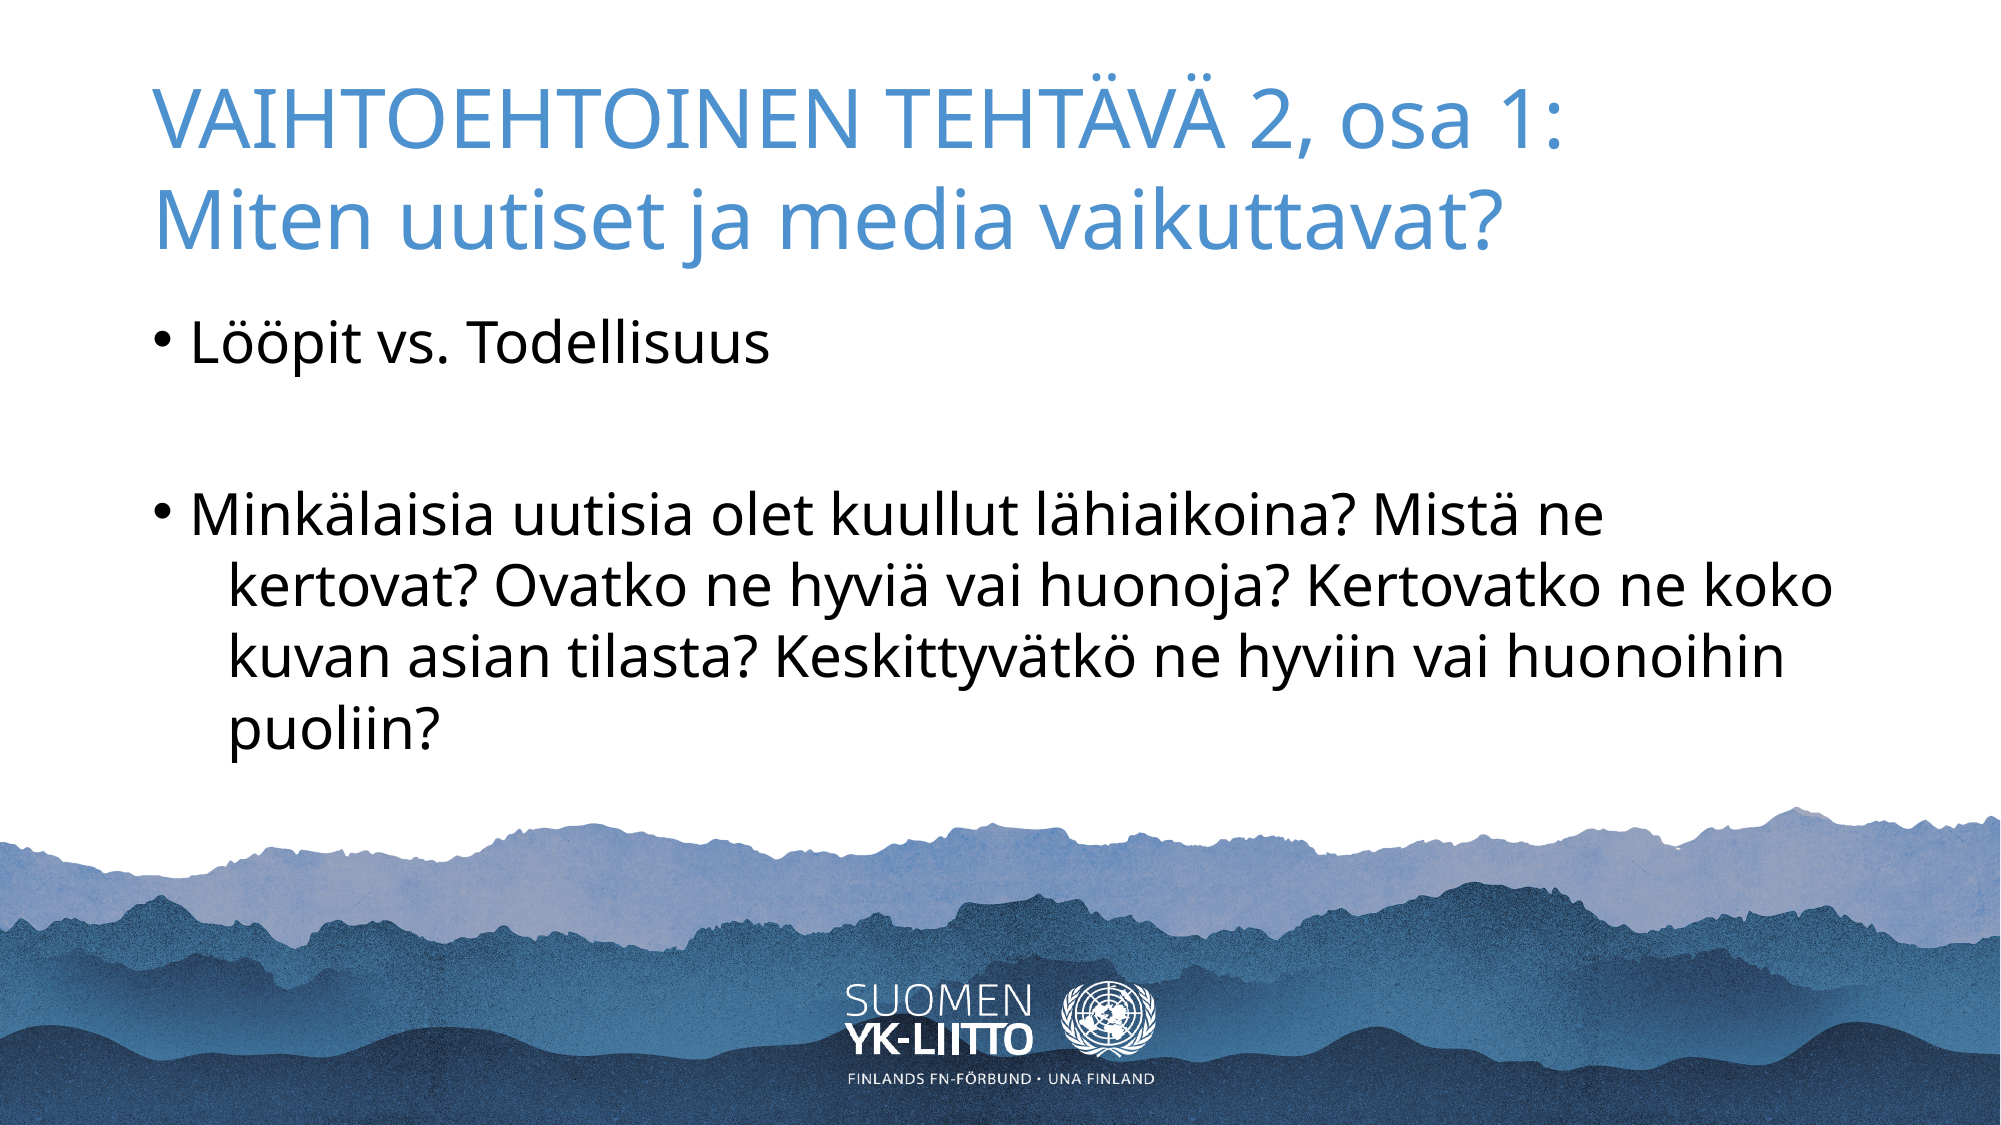

# VAIHTOEHTOINEN TEHTÄVÄ 2, osa 1: Miten uutiset ja media vaikuttavat?
Lööpit vs. Todellisuus
Minkälaisia uutisia olet kuullut lähiaikoina? Mistä ne kertovat? Ovatko ne hyviä vai huonoja? Kertovatko ne koko kuvan asian tilasta? Keskittyvätkö ne hyviin vai huonoihin puoliin?